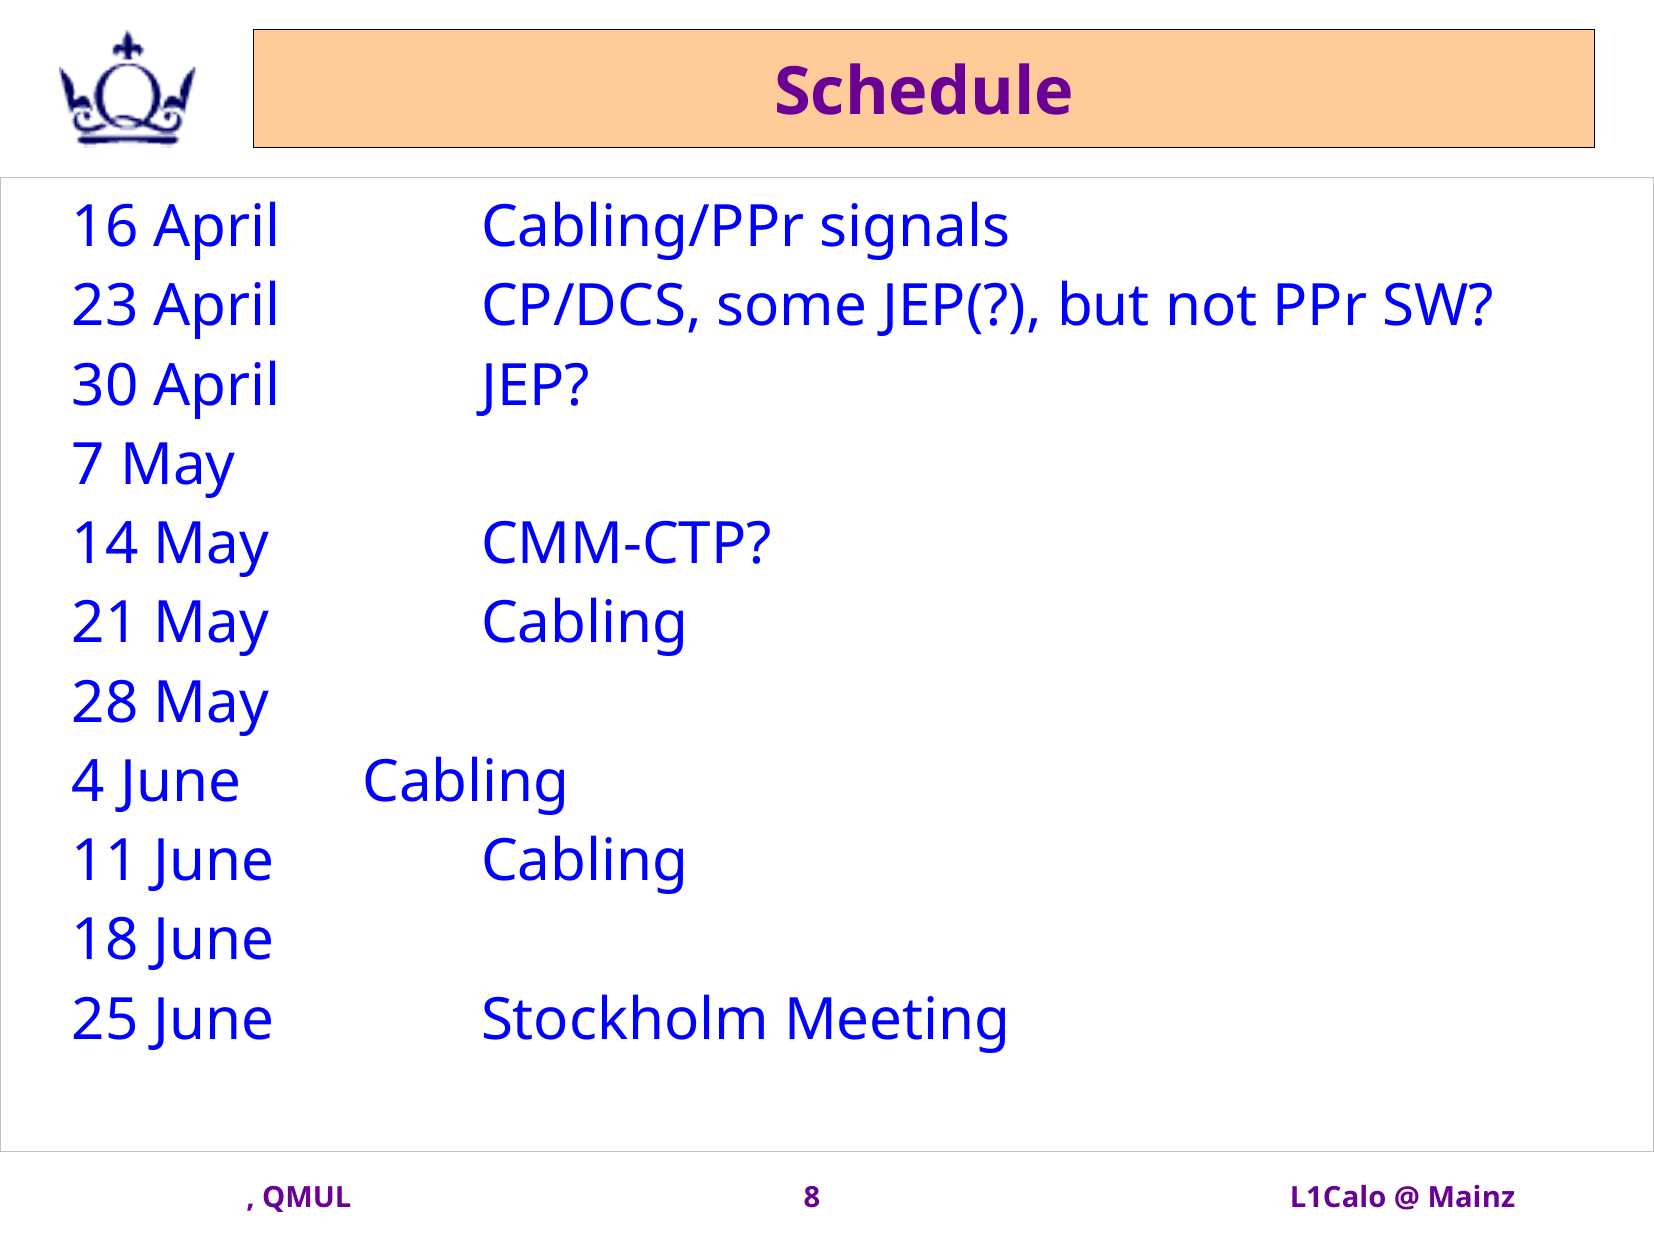

# Schedule
16 April		Cabling/PPr signals
23 April		CP/DCS, some JEP(?), but not PPr SW?
30 April		JEP?
7 May
14 May		CMM-CTP?
21 May		Cabling
28 May
4 June		Cabling
11 June		Cabling
18 June
25 June		Stockholm Meeting